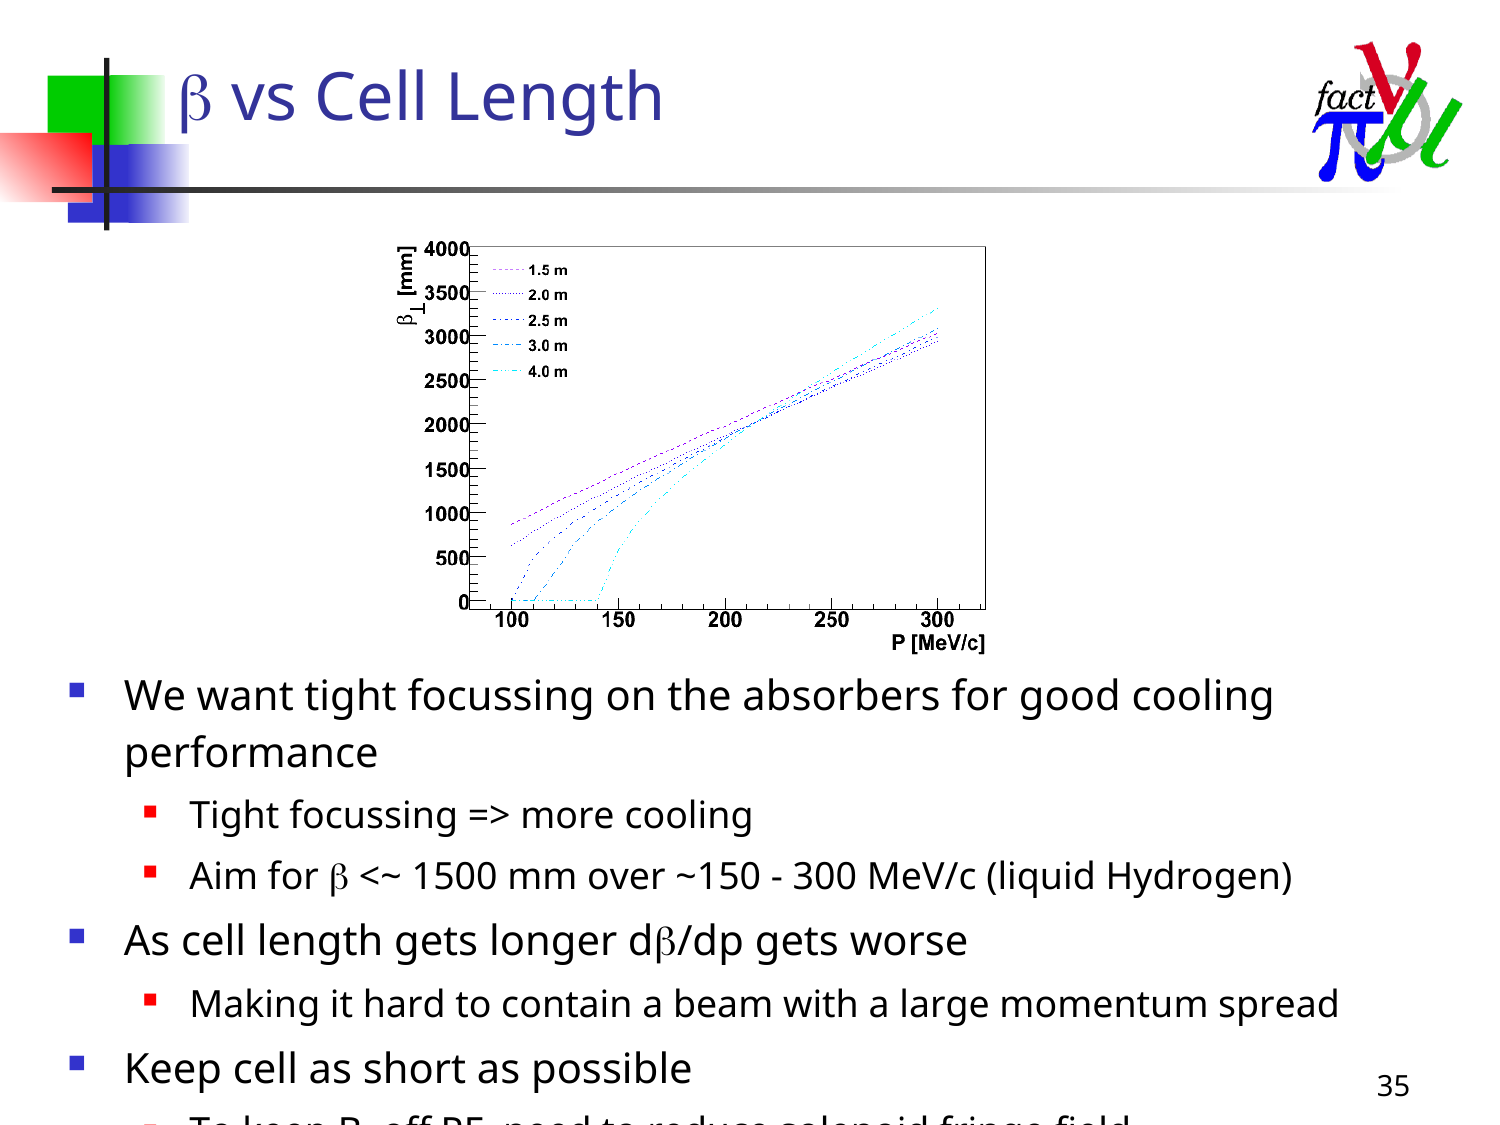

# b vs Cell Length
We want tight focussing on the absorbers for good cooling performance
Tight focussing => more cooling
Aim for b <~ 1500 mm over ~150 - 300 MeV/c (liquid Hydrogen)
As cell length gets longer db/dp gets worse
Making it hard to contain a beam with a large momentum spread
Keep cell as short as possible
To keep Bz off RF, need to reduce solenoid fringe field
35